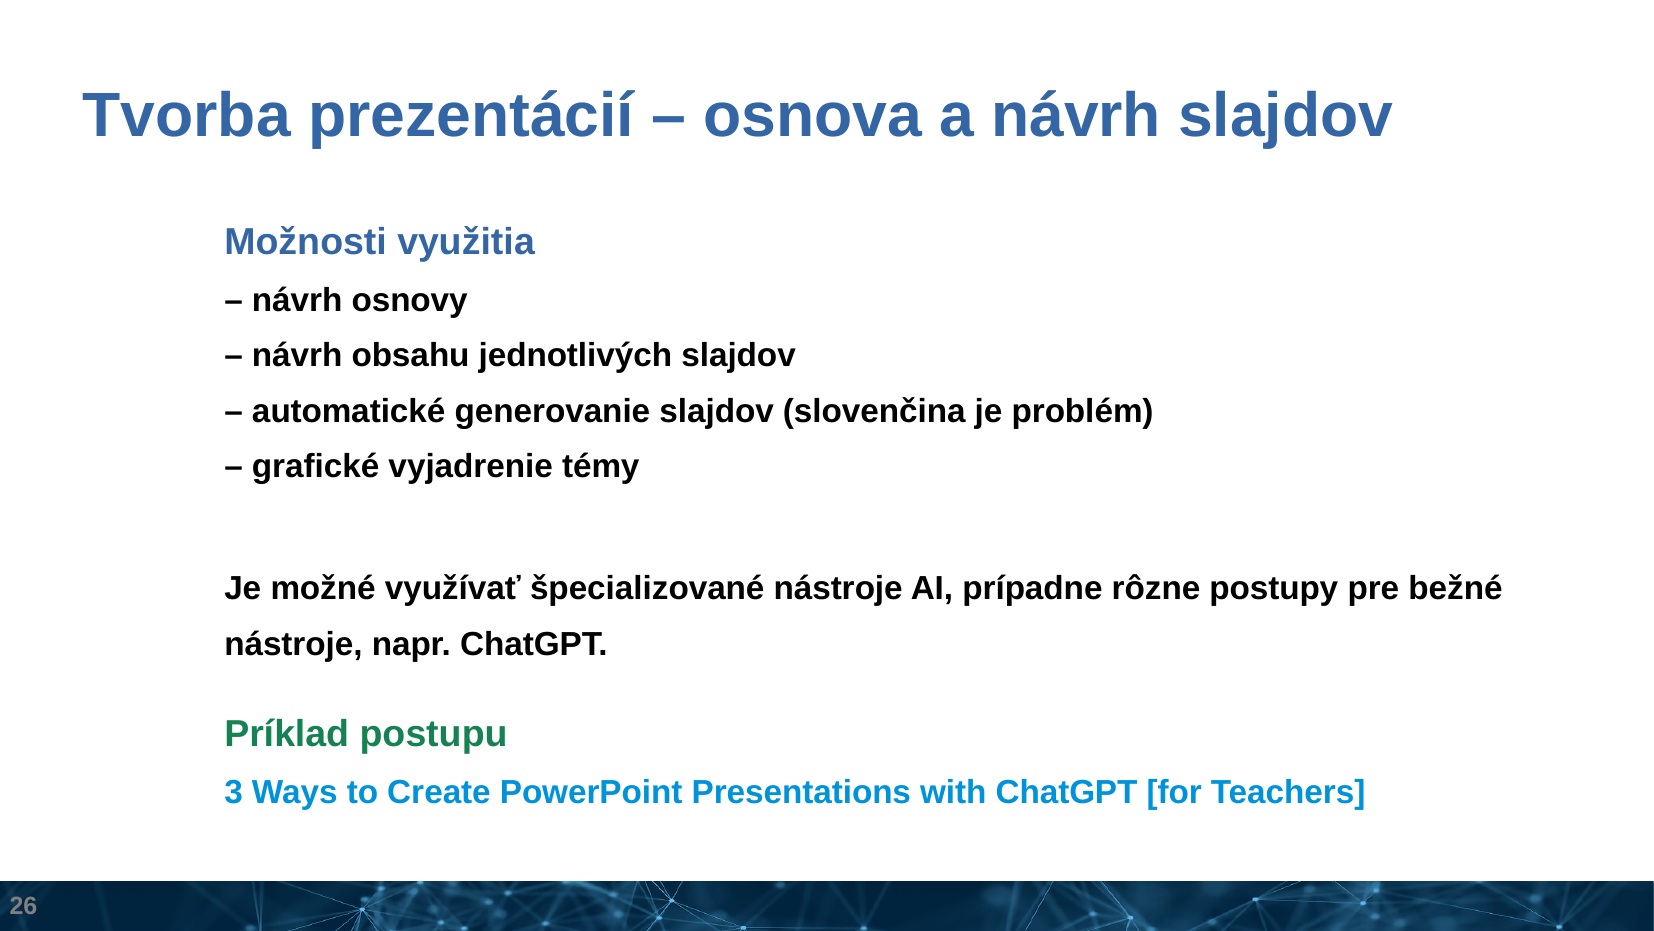

# Tvorba prezentácií – osnova a návrh slajdov
Možnosti využitia
– návrh osnovy
– návrh obsahu jednotlivých slajdov
– automatické generovanie slajdov (slovenčina je problém)
– grafické vyjadrenie témy
Je možné využívať špecializované nástroje AI, prípadne rôzne postupy pre bežné nástroje, napr. ChatGPT.
Príklad postupu
3 Ways to Create PowerPoint Presentations with ChatGPT [for Teachers]